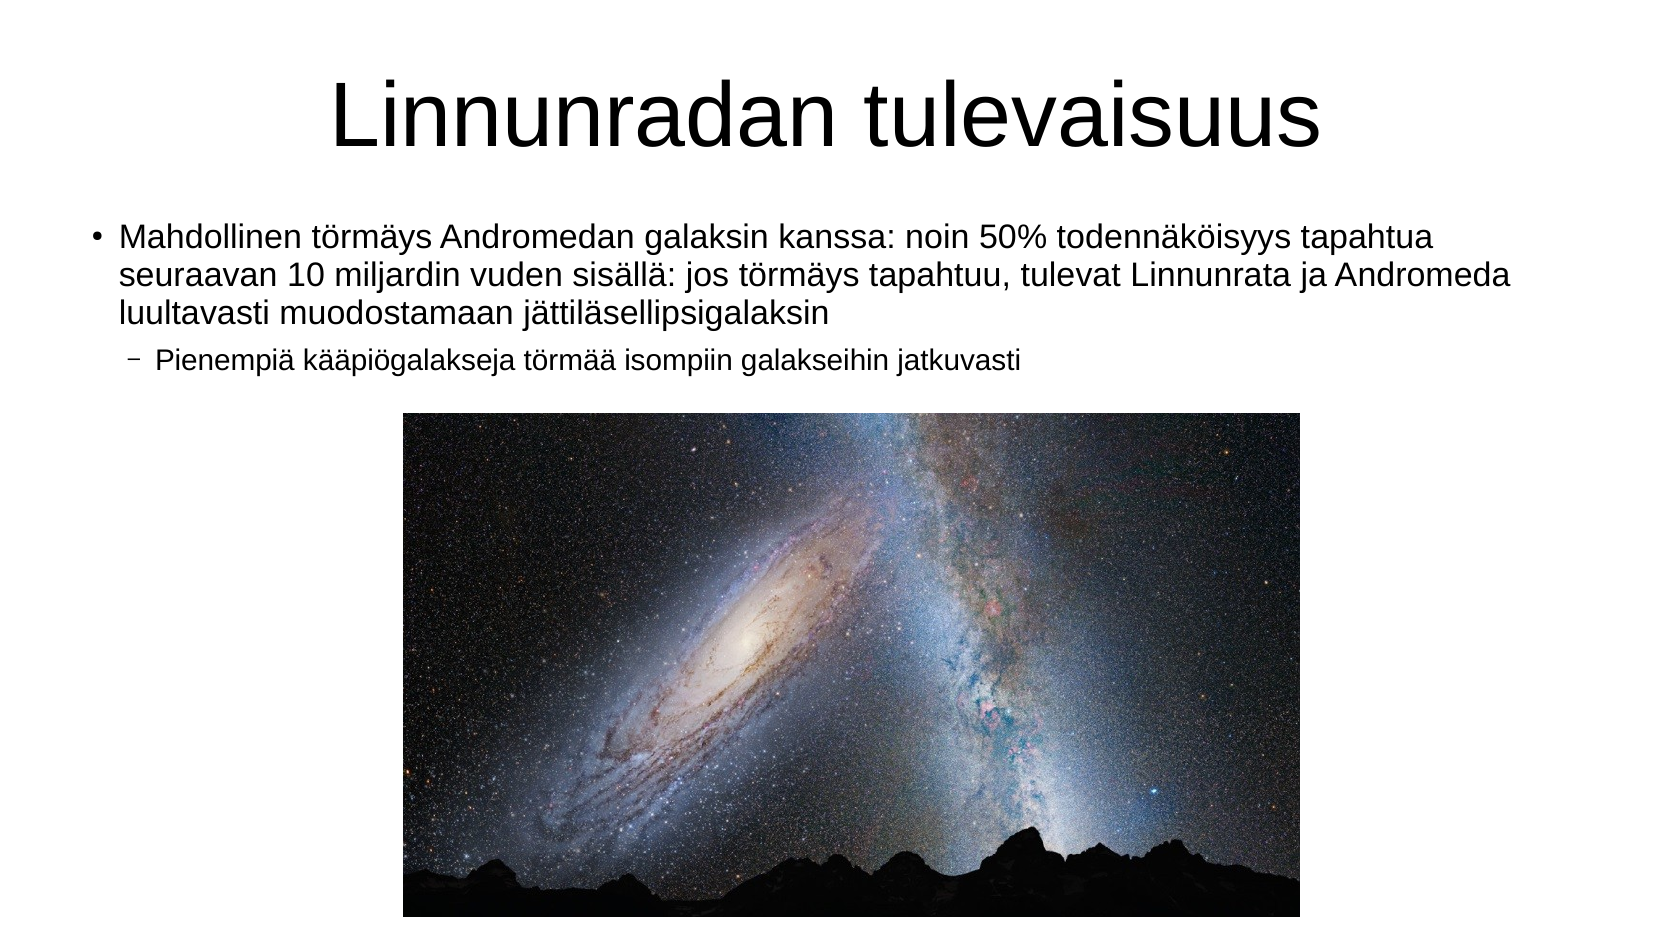

# Linnunradan tulevaisuus
Mahdollinen törmäys Andromedan galaksin kanssa: noin 50% todennäköisyys tapahtua seuraavan 10 miljardin vuden sisällä: jos törmäys tapahtuu, tulevat Linnunrata ja Andromeda luultavasti muodostamaan jättiläsellipsigalaksin
Pienempiä kääpiögalakseja törmää isompiin galakseihin jatkuvasti